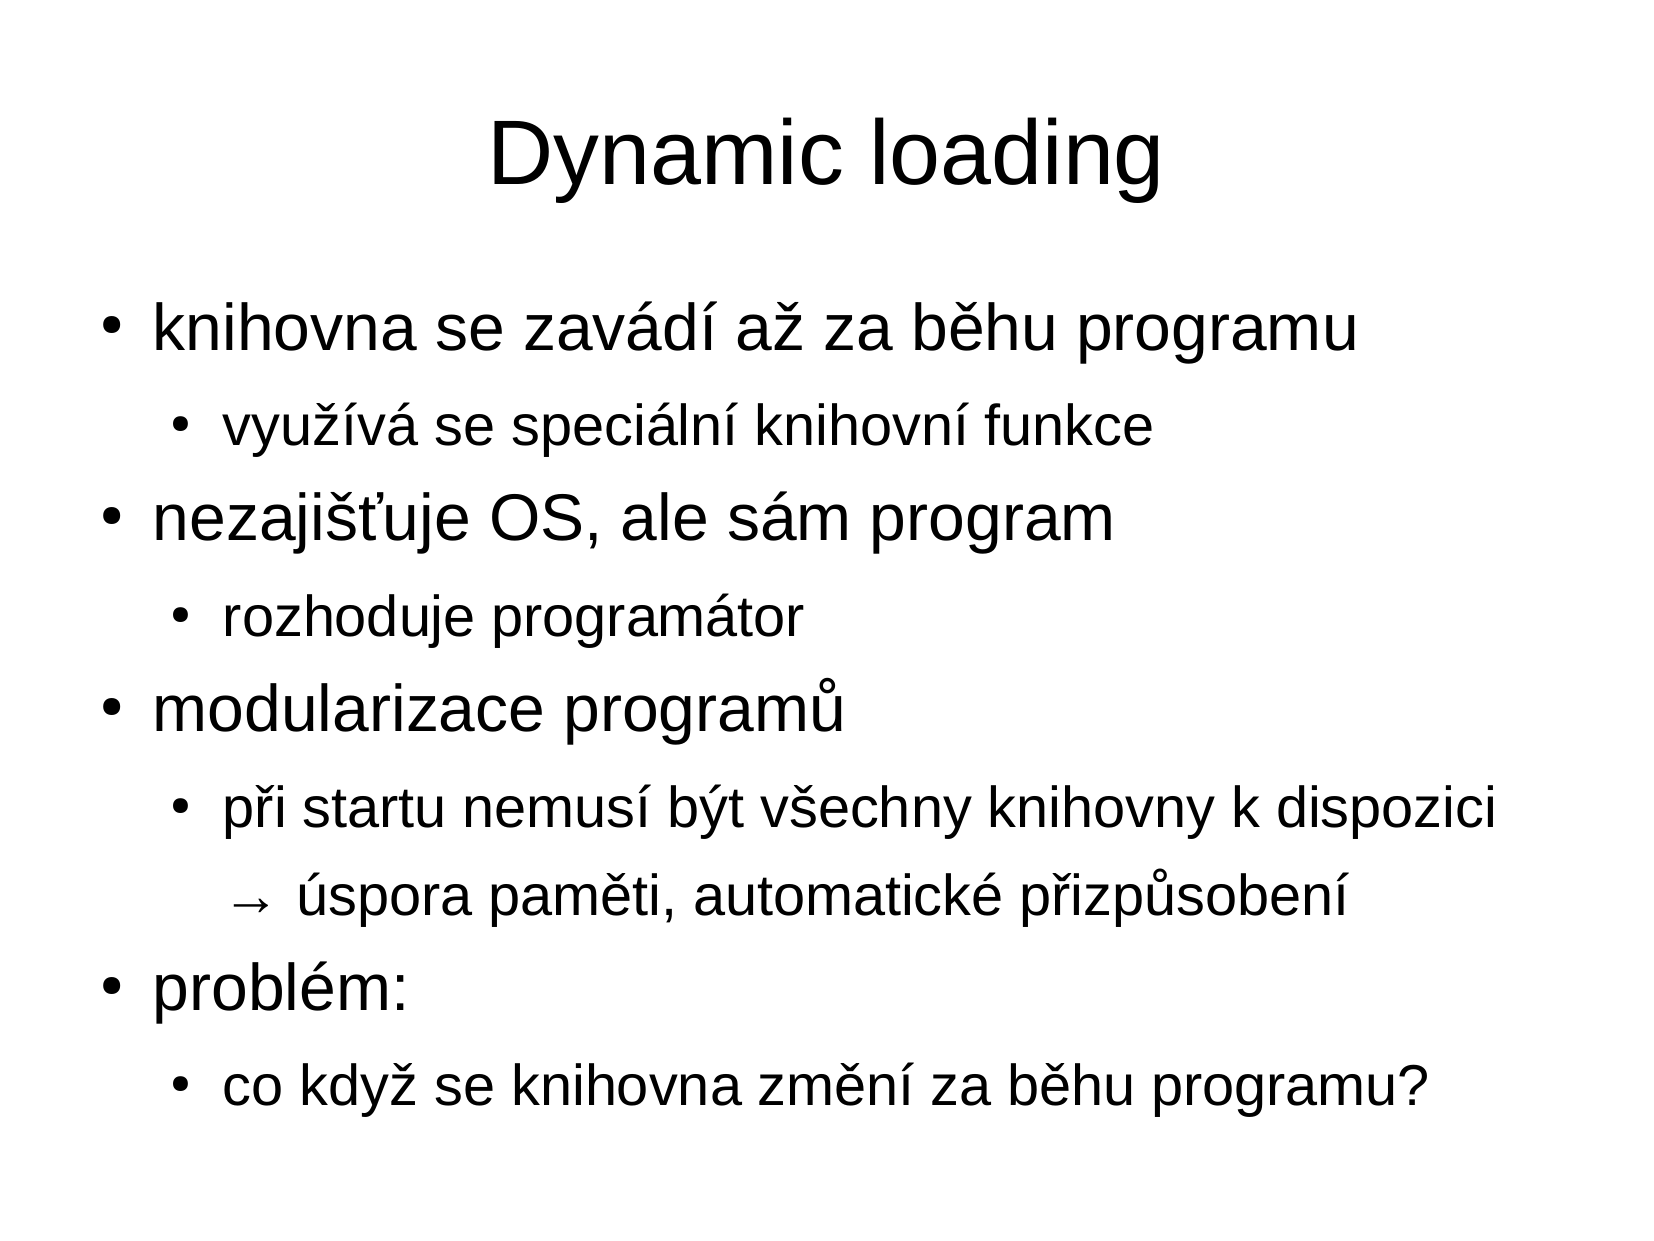

# Dynamic loading
knihovna se zavádí až za běhu programu
využívá se speciální knihovní funkce
nezajišťuje OS, ale sám program
rozhoduje programátor
modularizace programů
při startu nemusí být všechny knihovny k dispozici
→ úspora paměti, automatické přizpůsobení
problém:
co když se knihovna změní za běhu programu?